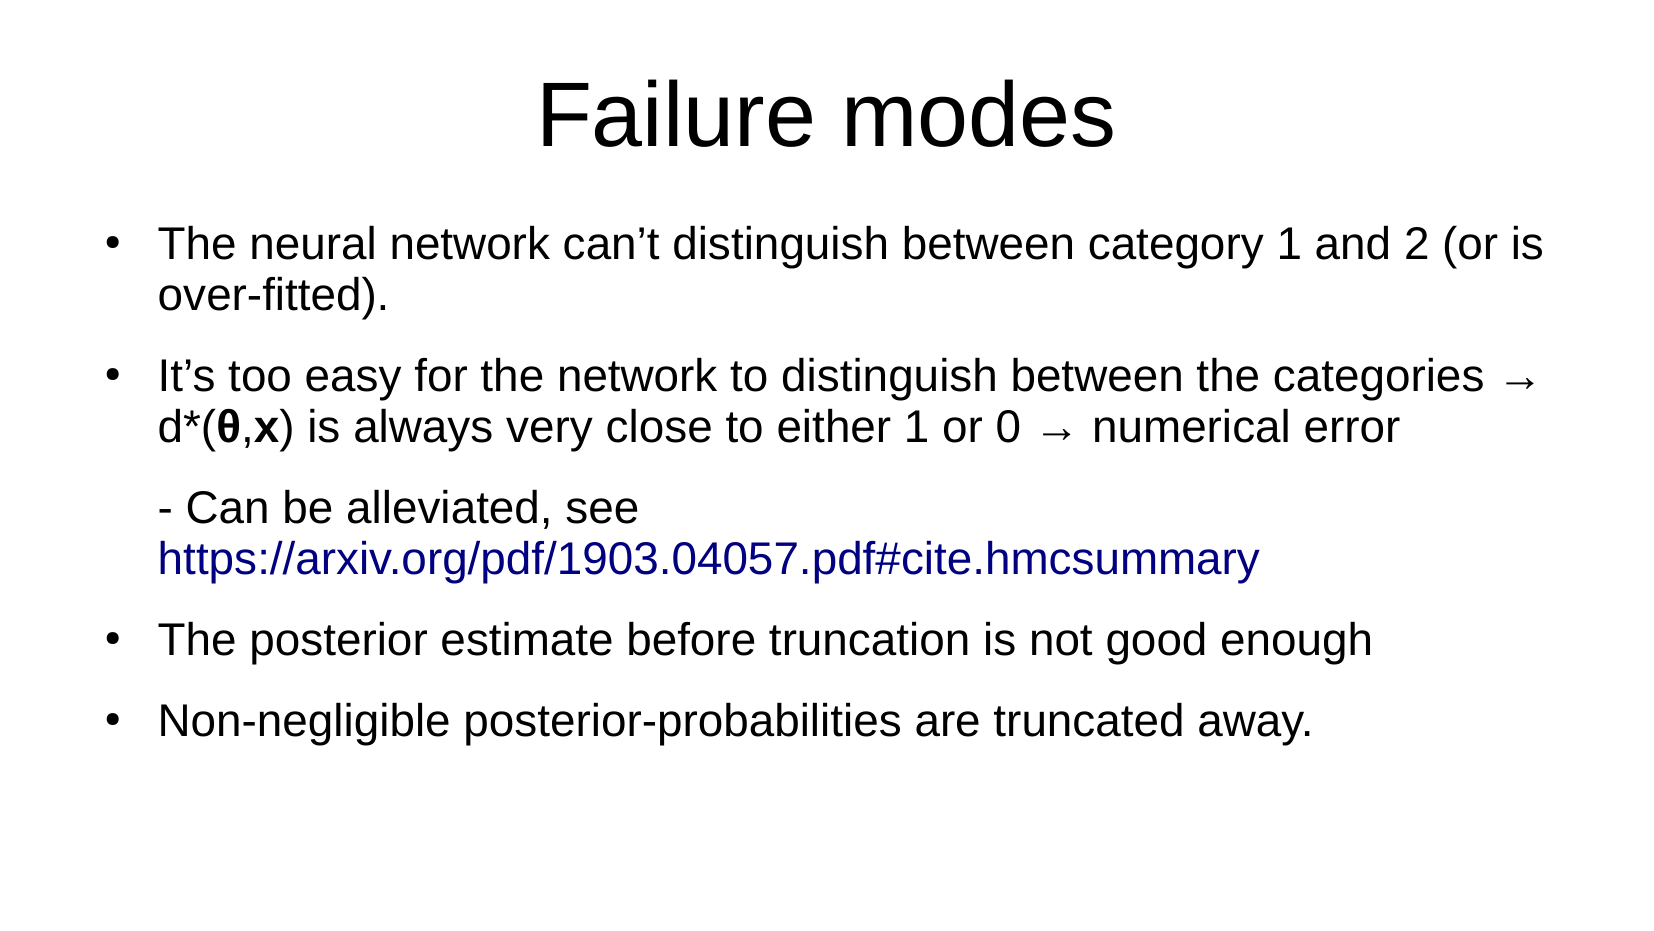

# Failure modes
The neural network can’t distinguish between category 1 and 2 (or is over-fitted).
It’s too easy for the network to distinguish between the categories → d*(θ,x) is always very close to either 1 or 0 → numerical error
- Can be alleviated, see https://arxiv.org/pdf/1903.04057.pdf#cite.hmcsummary
The posterior estimate before truncation is not good enough
Non-negligible posterior-probabilities are truncated away.